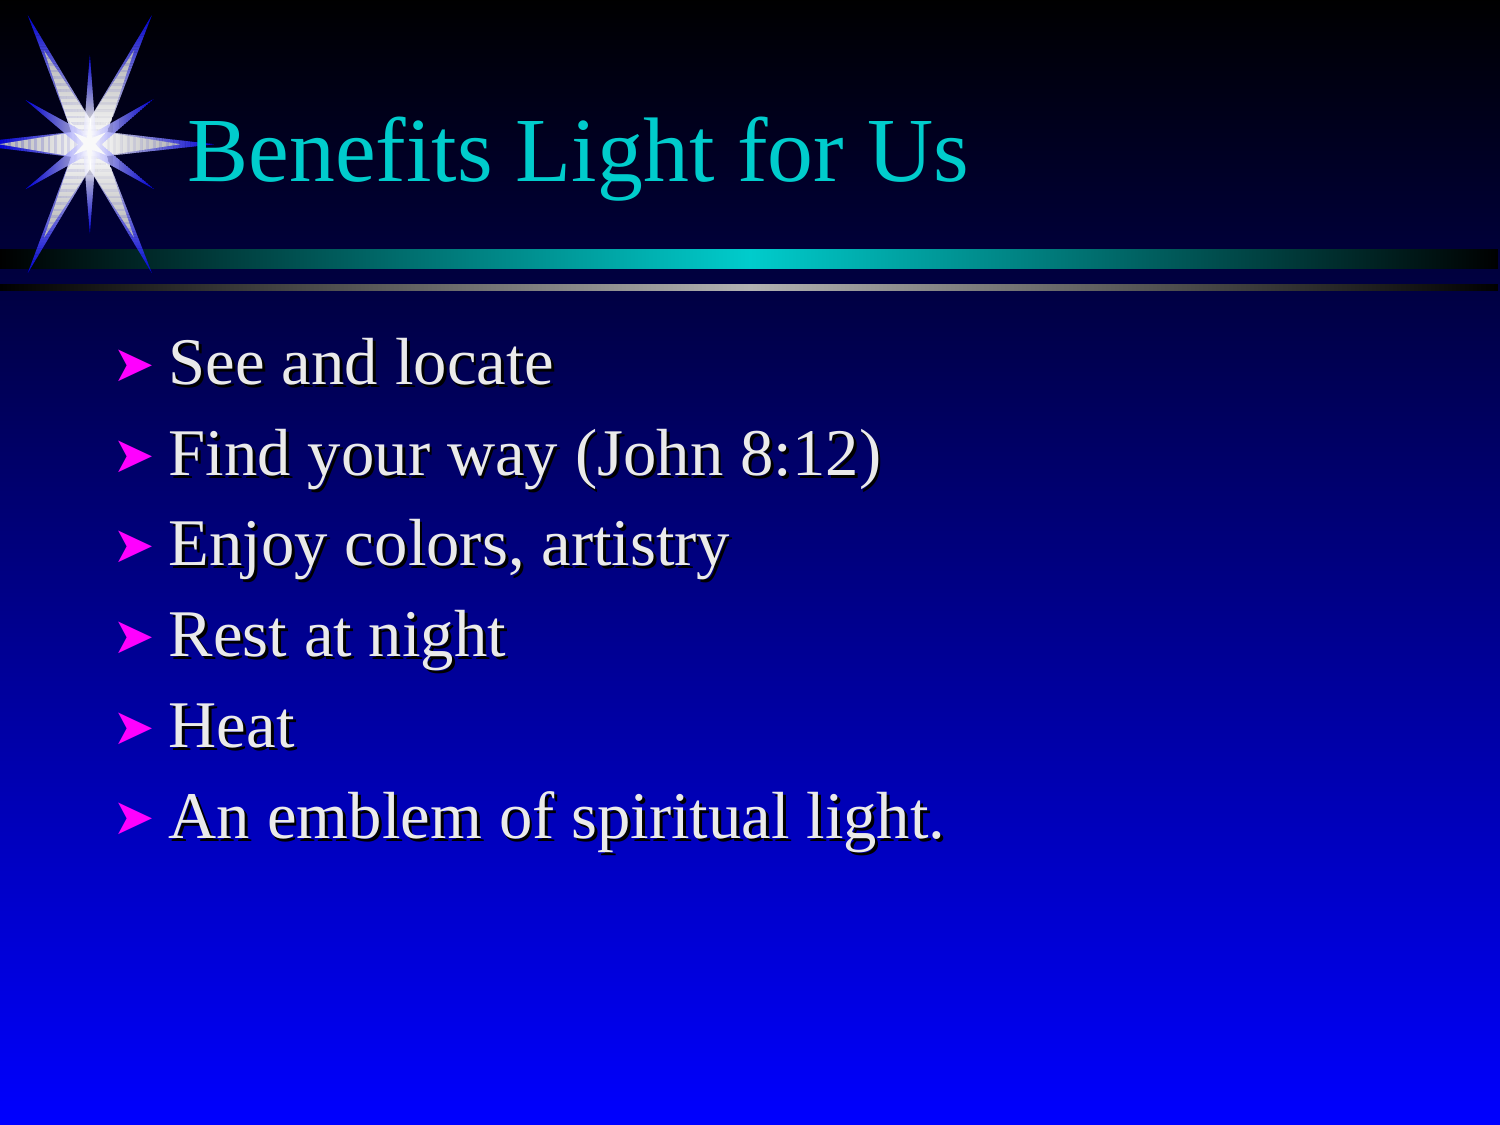

# Benefits Light for Us
See and locate
Find your way (John 8:12)
Enjoy colors, artistry
Rest at night
Heat
An emblem of spiritual light.